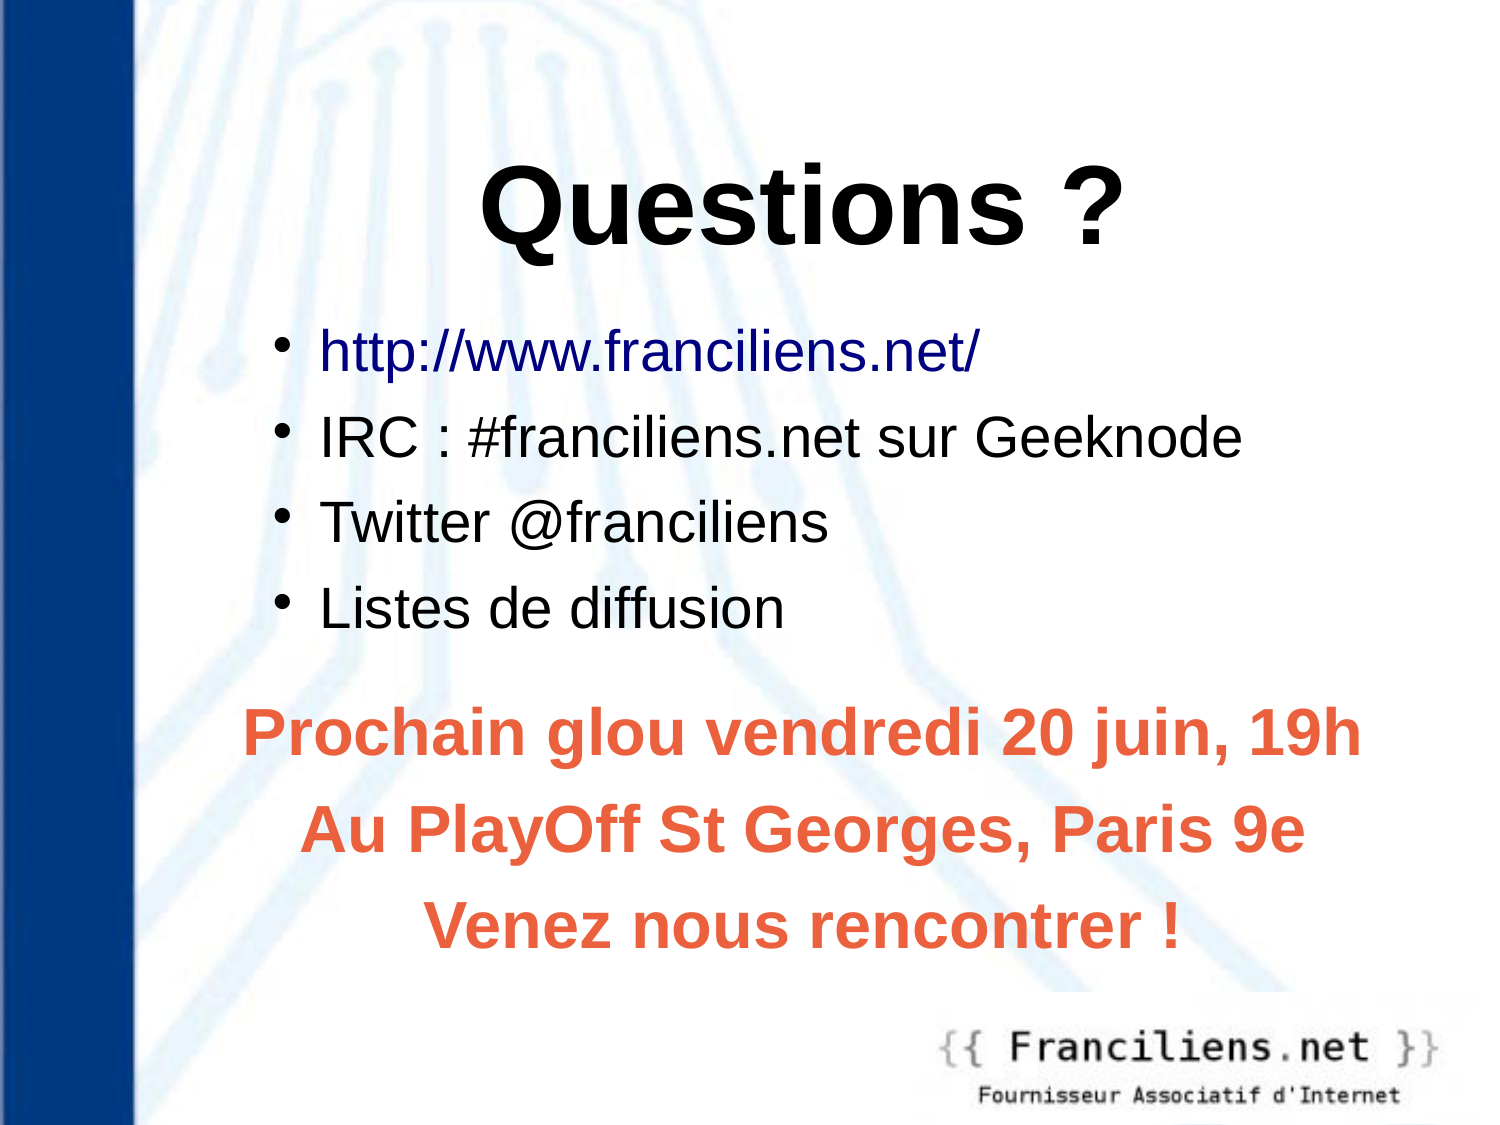

# Questions ?
http://www.franciliens.net/
IRC : #franciliens.net sur Geeknode
Twitter @franciliens
Listes de diffusion
Prochain glou vendredi 20 juin, 19h
Au PlayOff St Georges, Paris 9e
Venez nous rencontrer !